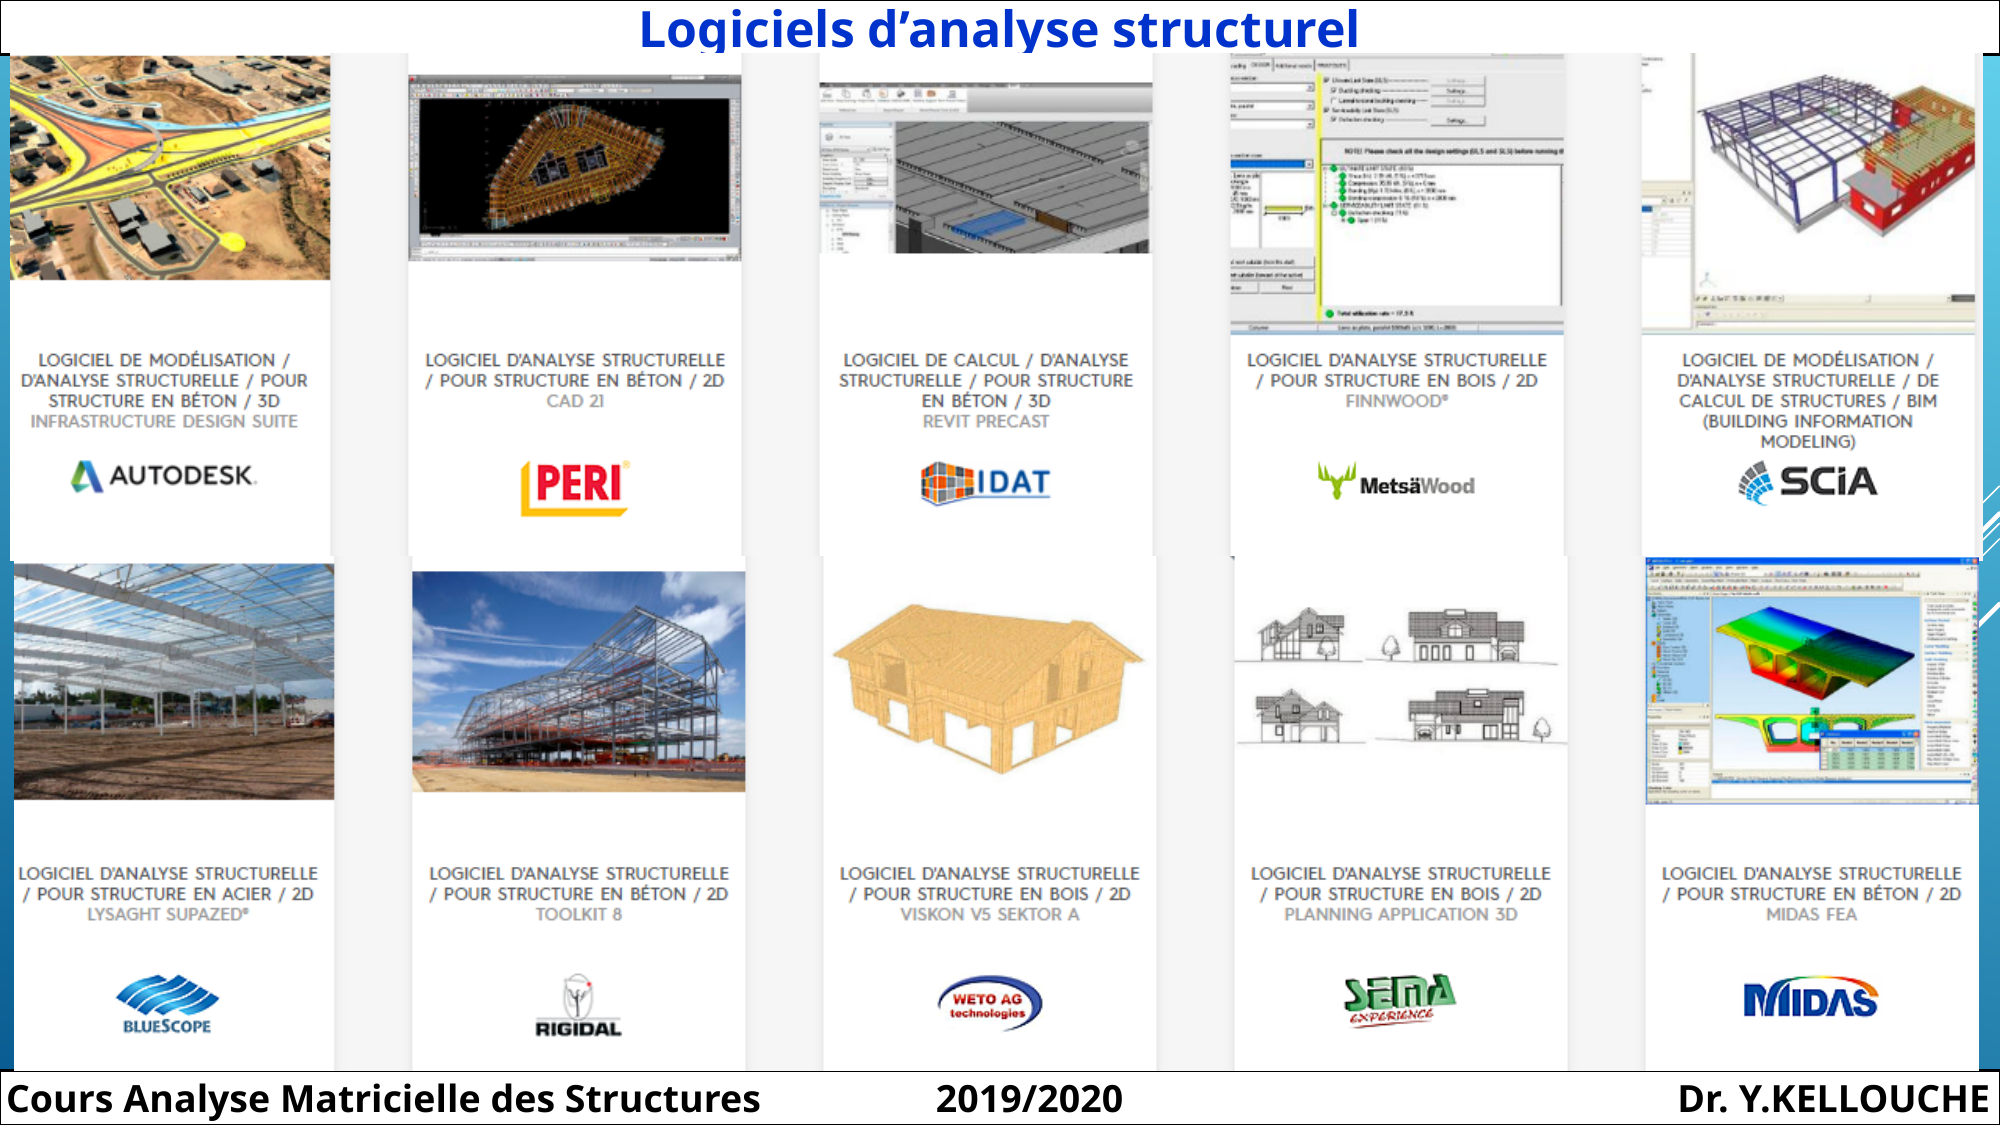

Logiciels d’analyse structurel
Cours Analyse Matricielle des Structures 2019/2020 Dr. Y.KELLOUCHE